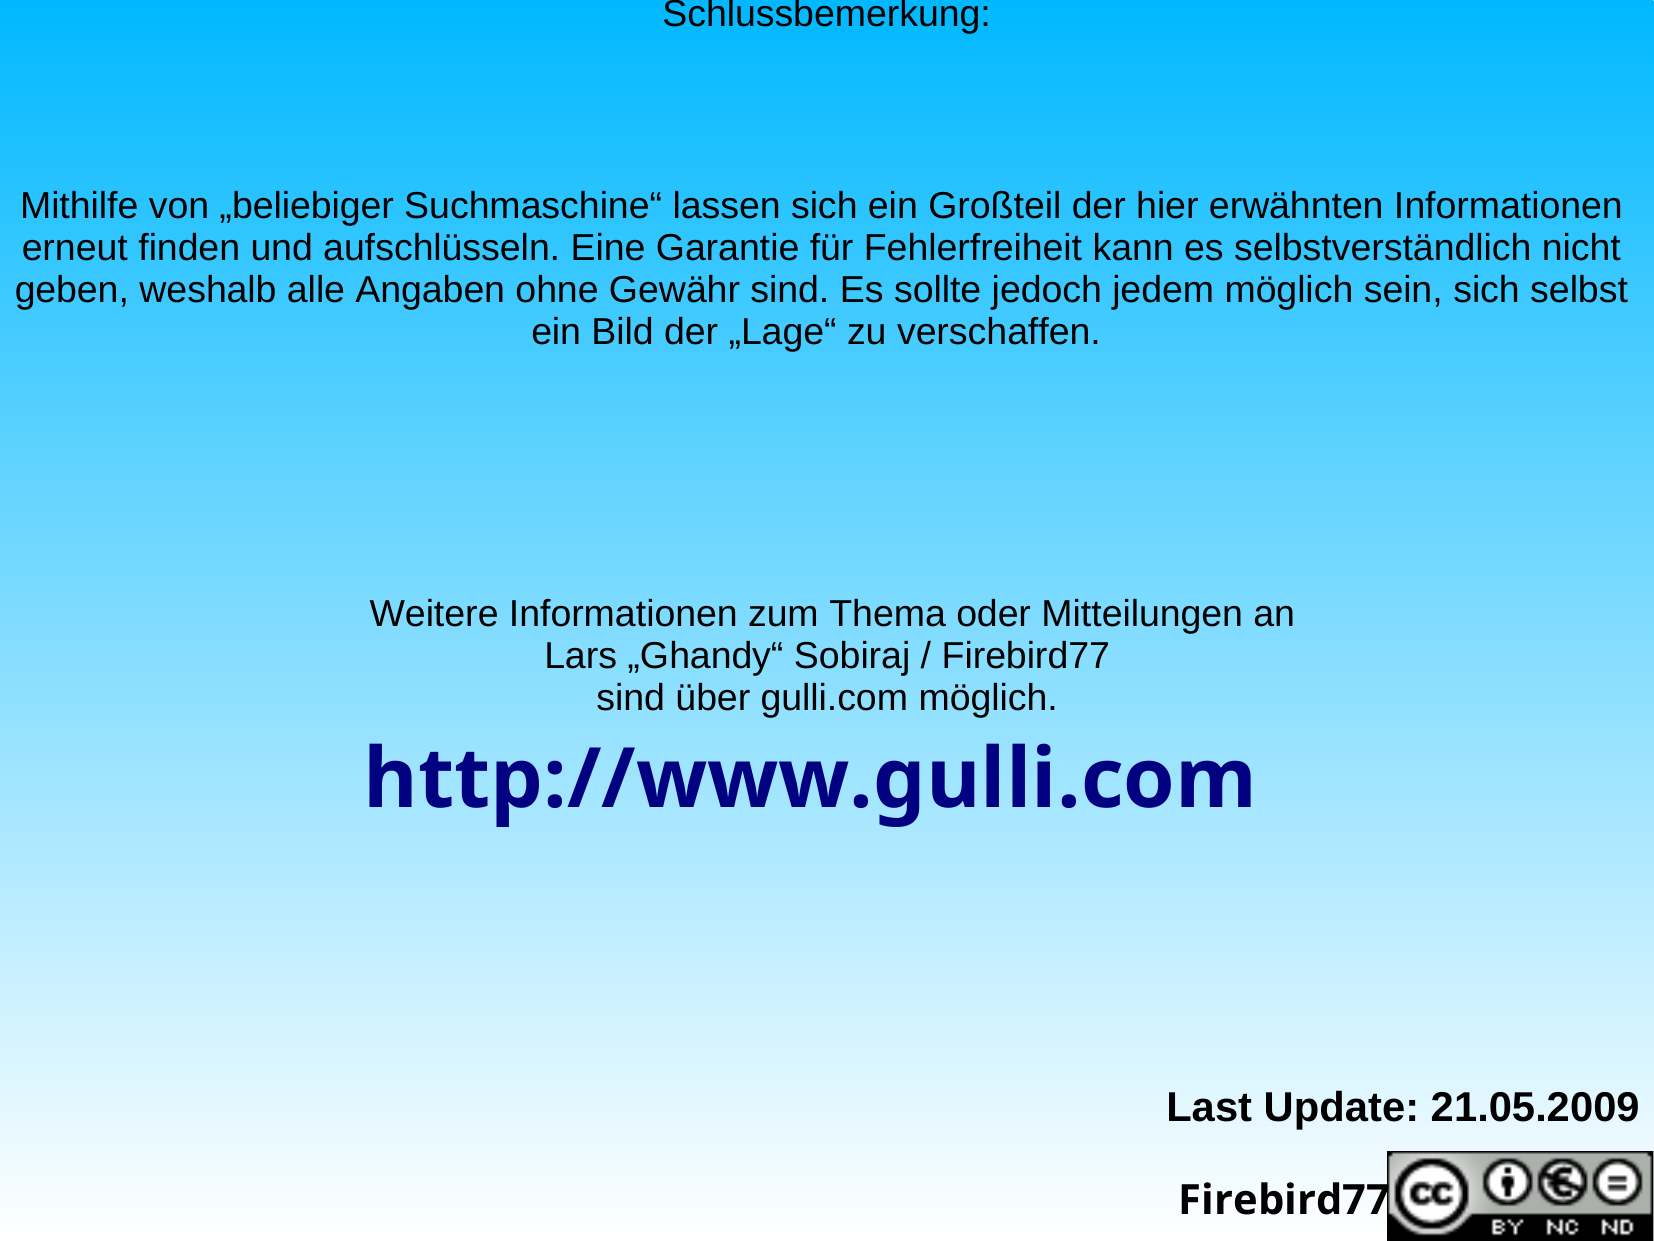

Schlussbemerkung:
Mithilfe von „beliebiger Suchmaschine“ lassen sich ein Großteil der hier erwähnten Informationen
erneut finden und aufschlüsseln. Eine Garantie für Fehlerfreiheit kann es selbstverständlich nicht
geben, weshalb alle Angaben ohne Gewähr sind. Es sollte jedoch jedem möglich sein, sich selbst
ein Bild der „Lage“ zu verschaffen.
Weitere Informationen zum Thema oder Mitteilungen an
Lars „Ghandy“ Sobiraj / Firebird77
sind über gulli.com möglich.
http://www.gulli.com
Last Update: 21.05.2009
Firebird77